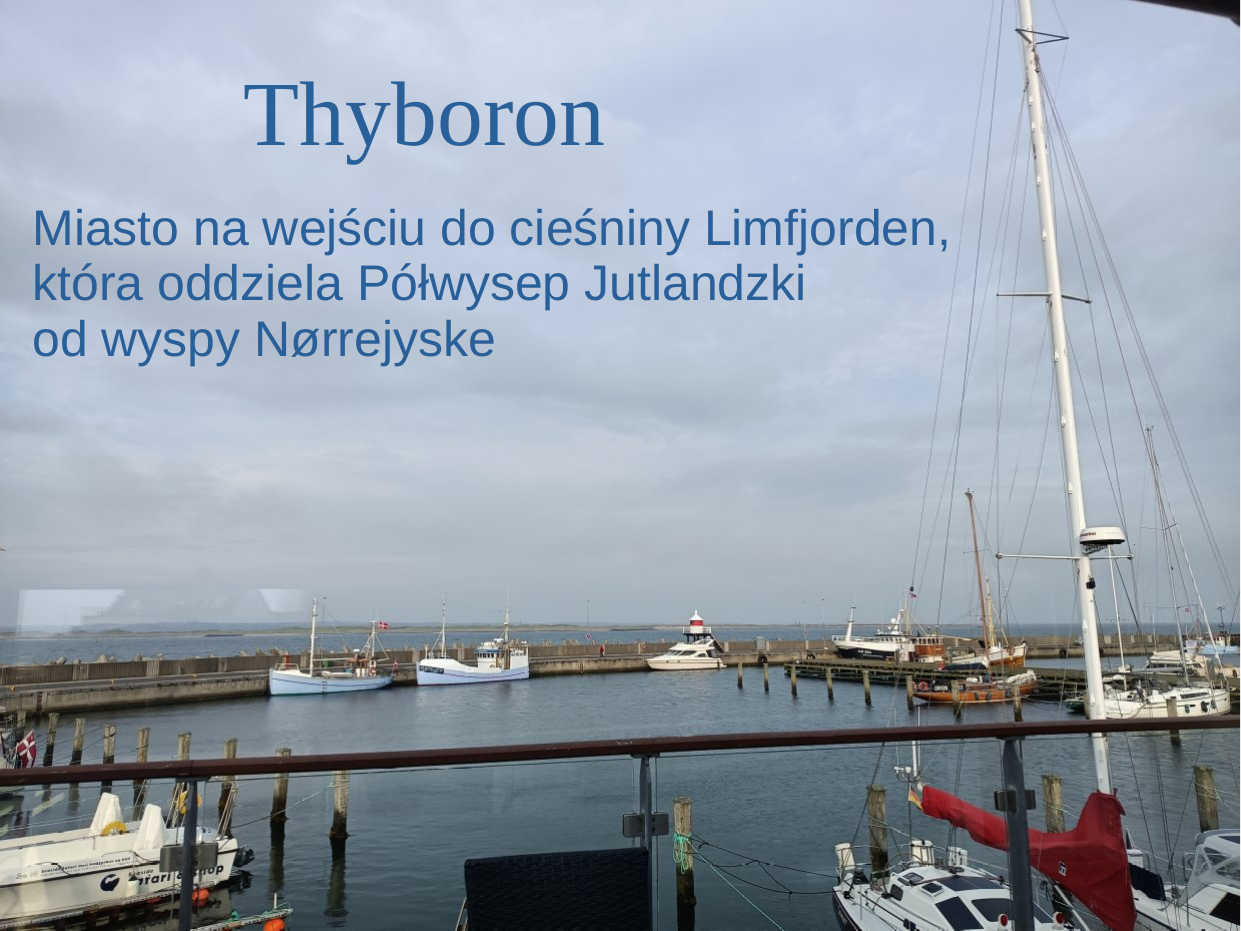

# Thyboron
Thyboron
Miasto na wejściu do cieśniny Limfjorden,
która oddziela Półwysep Jutlandzki
od wyspy Nørrejyske